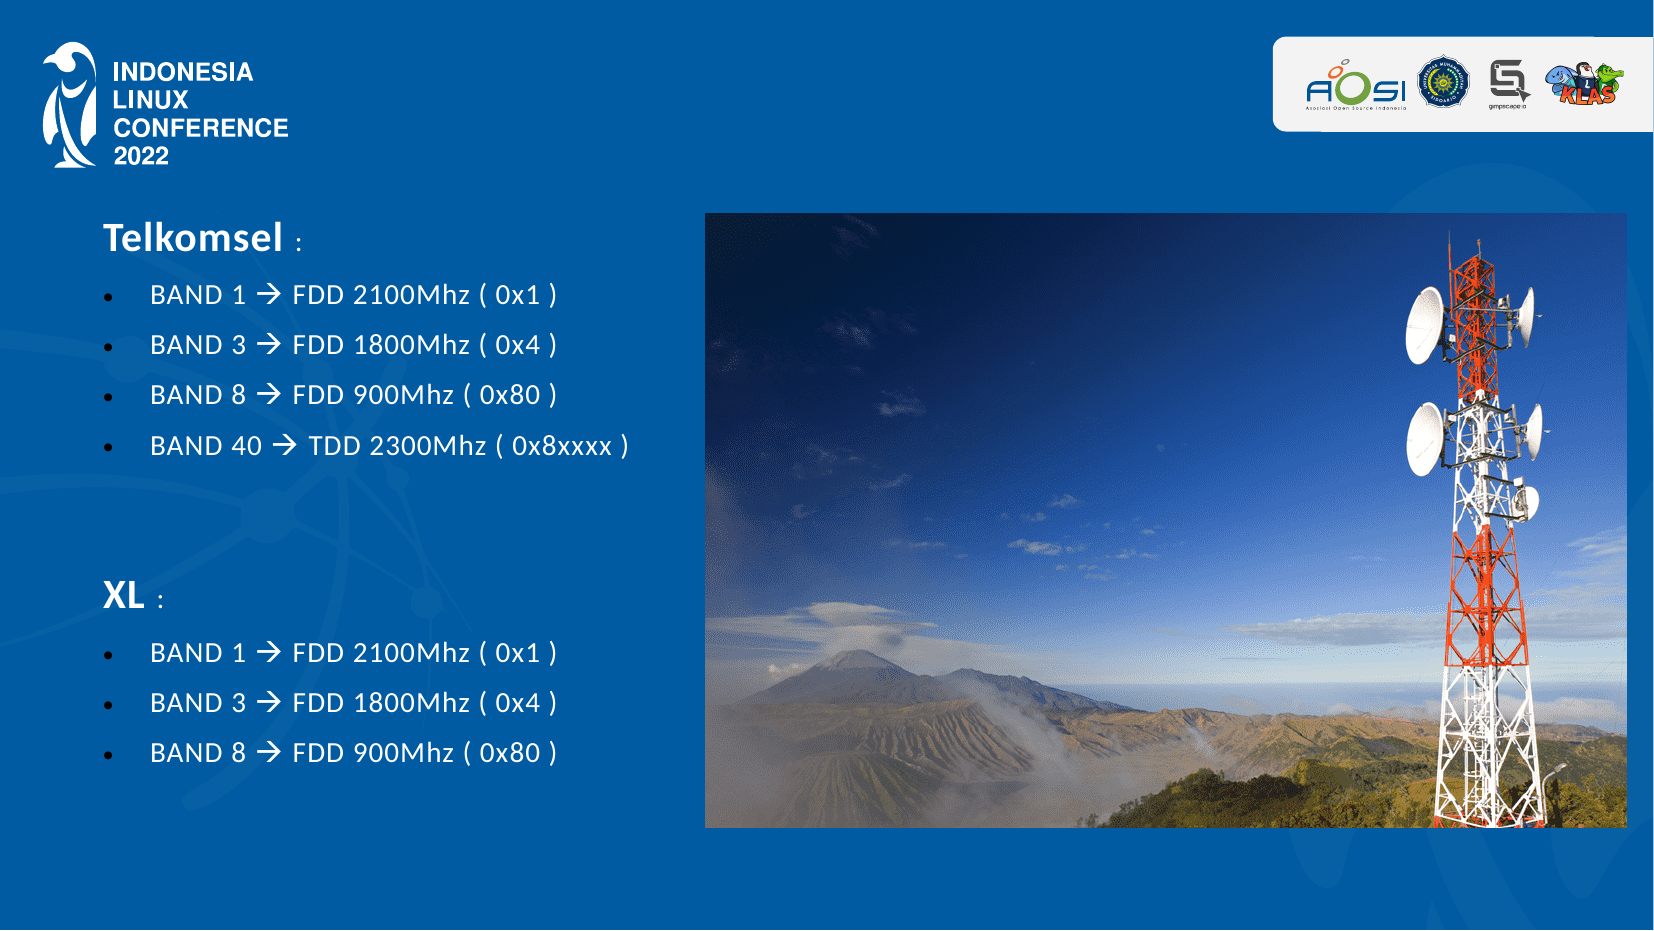

Telkomsel :
BAND 1  FDD 2100Mhz ( 0x1 )
BAND 3  FDD 1800Mhz ( 0x4 )
BAND 8  FDD 900Mhz ( 0x80 )
BAND 40  TDD 2300Mhz ( 0x8xxxx )
XL :
BAND 1  FDD 2100Mhz ( 0x1 )
BAND 3  FDD 1800Mhz ( 0x4 )
BAND 8  FDD 900Mhz ( 0x80 )